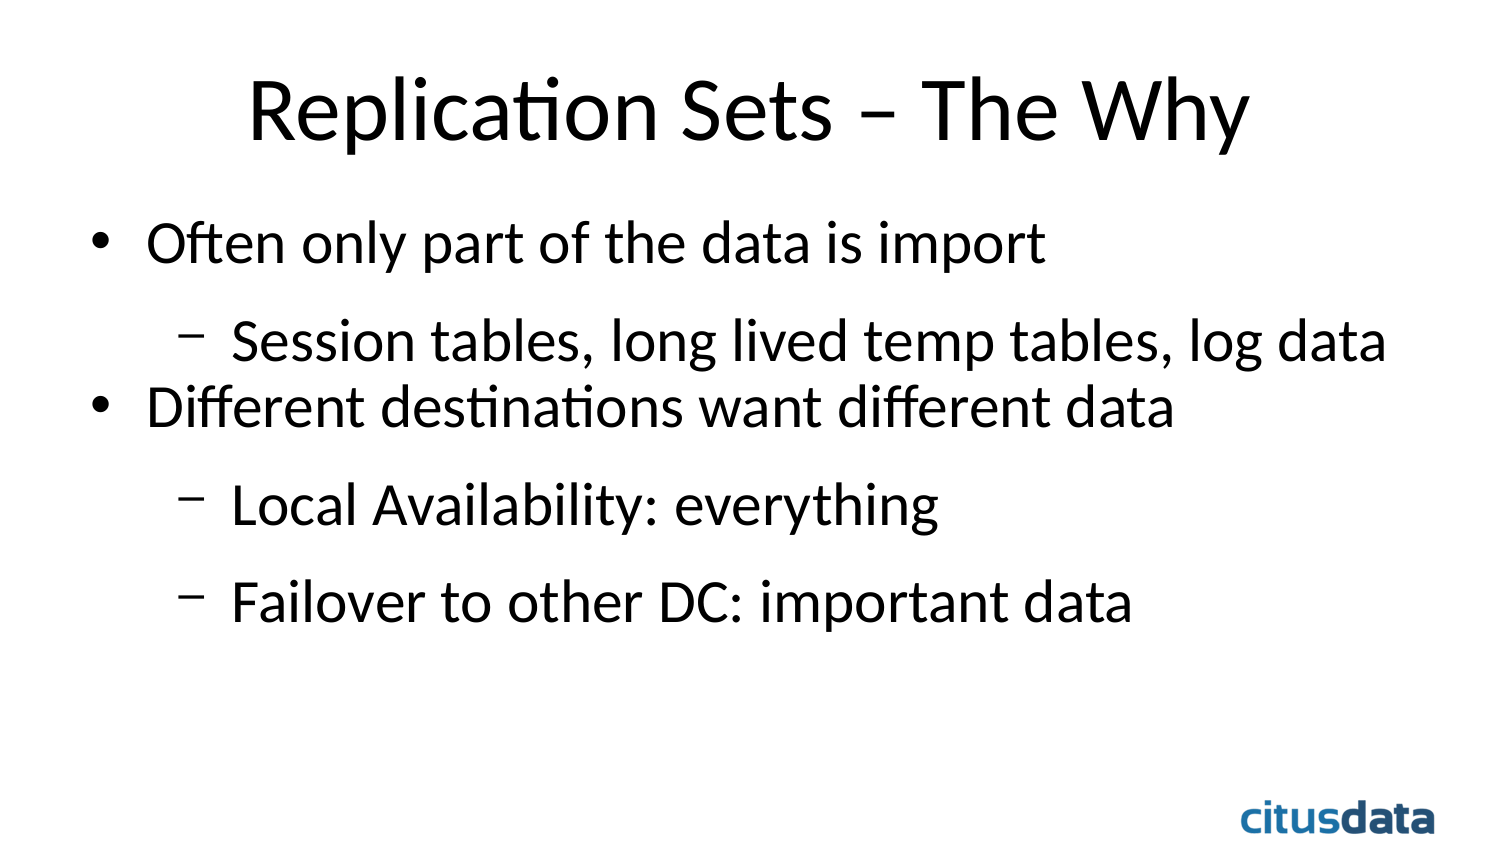

# Replication Sets – The Why
Often only part of the data is import
Session tables, long lived temp tables, log data
Different destinations want different data
Local Availability: everything
Failover to other DC: important data